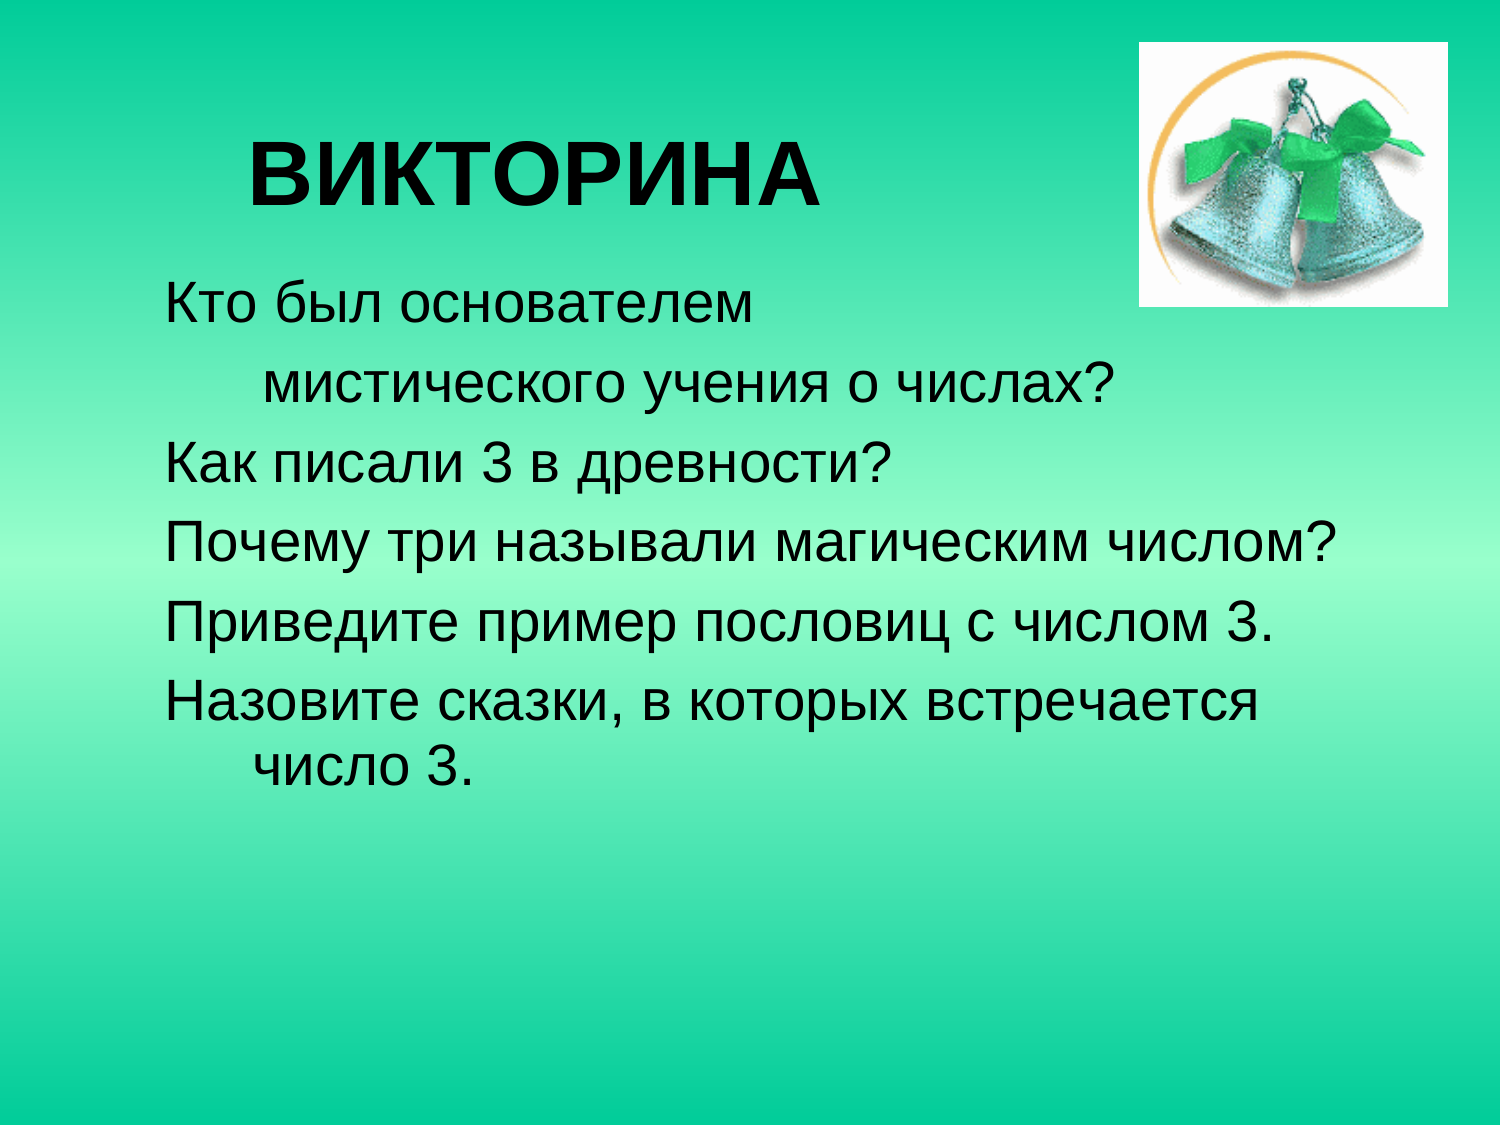

# ВИКТОРИНА
Кто был основателем
 мистического учения о числах?
Как писали 3 в древности?
Почему три называли магическим числом?
Приведите пример пословиц с числом 3.
Назовите сказки, в которых встречается число 3.